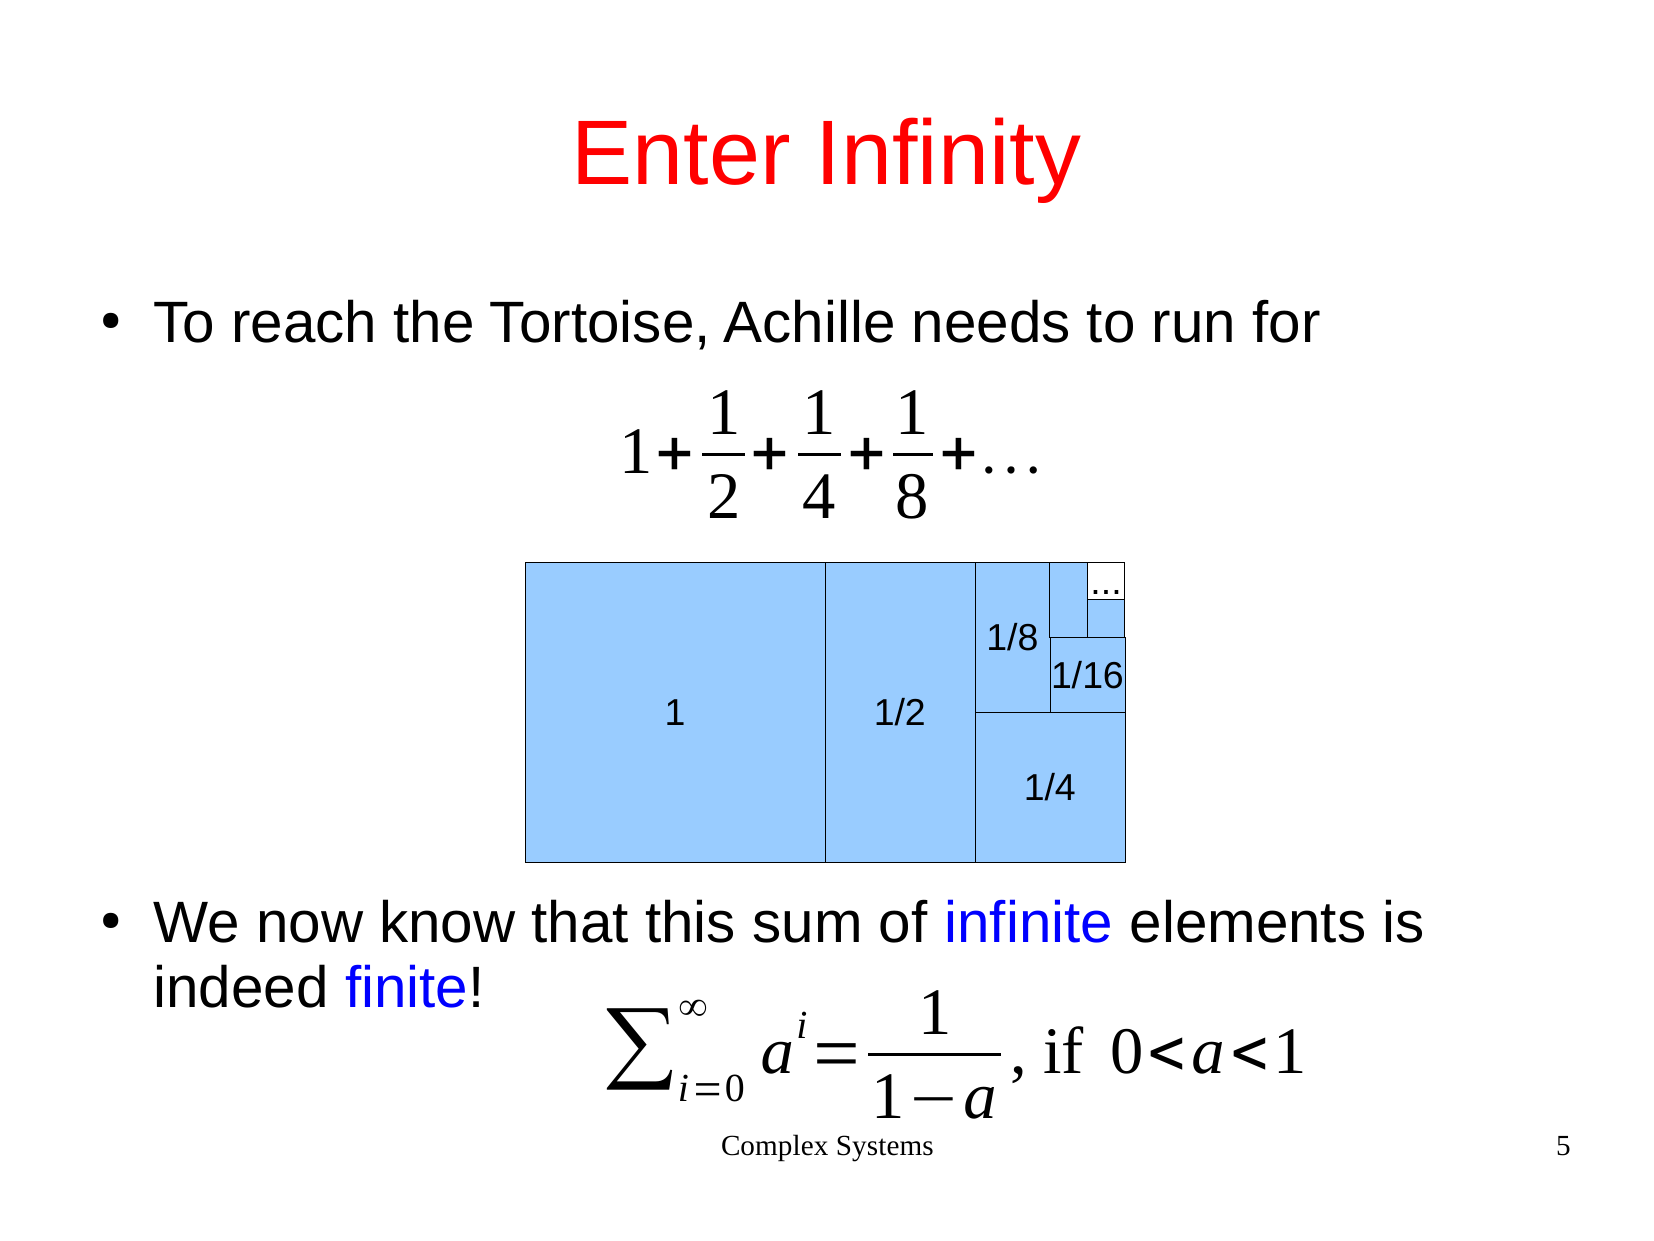

# Enter Infinity
To reach the Tortoise, Achille needs to run for
We now know that this sum of infinite elements is indeed finite!
1
1/2
1/8
...
1/16
1/4
Complex Systems
5